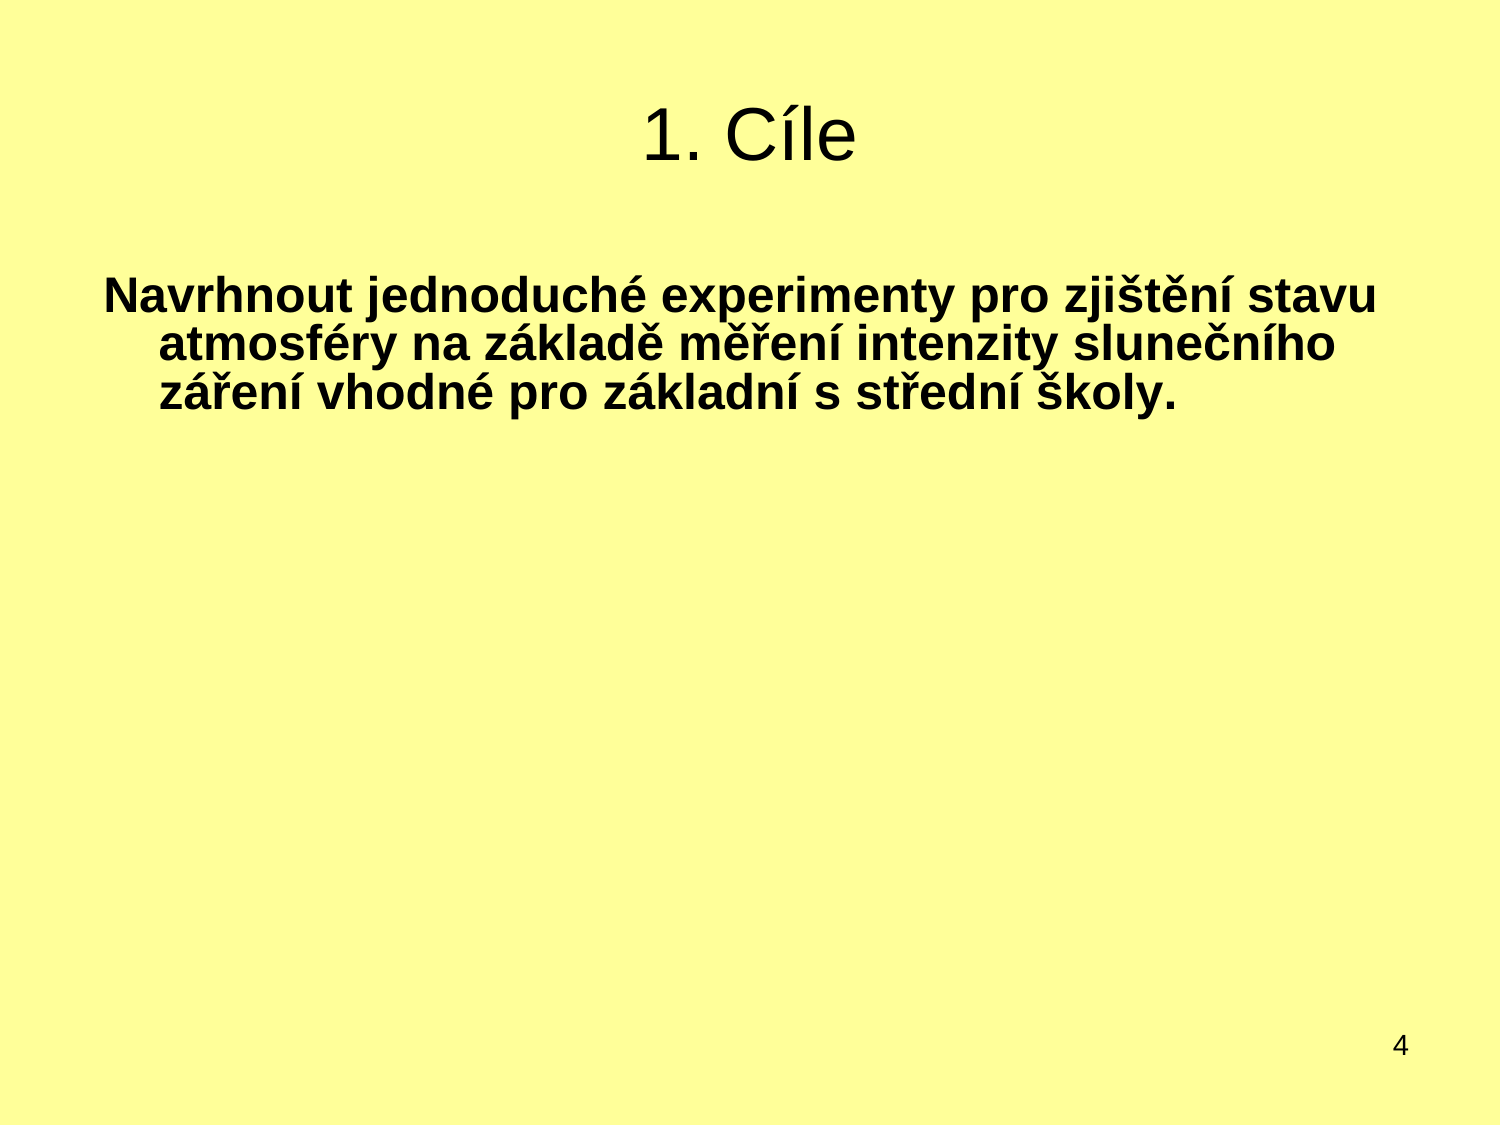

# 1. Cíle
Navrhnout jednoduché experimenty pro zjištění stavu atmosféry na základě měření intenzity slunečního záření vhodné pro základní s střední školy.
4